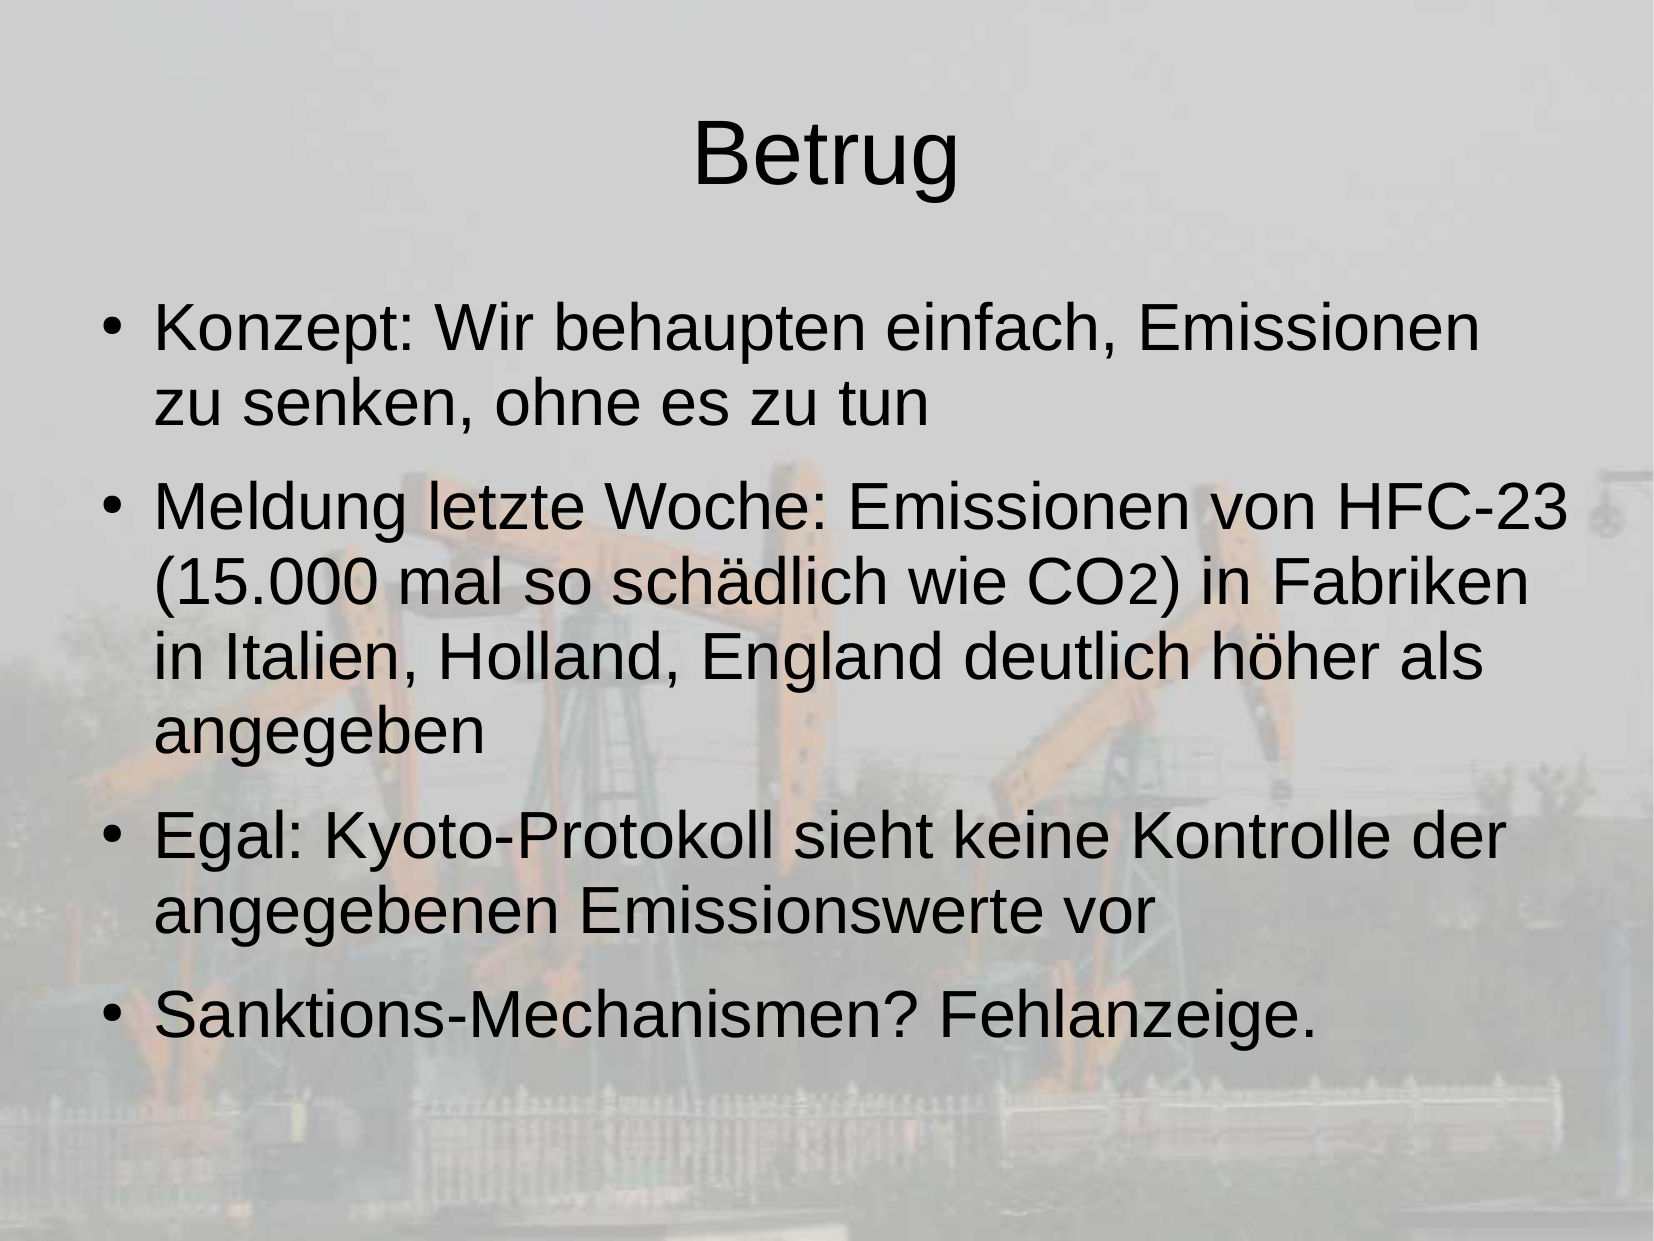

# Betrug
Konzept: Wir behaupten einfach, Emissionen zu senken, ohne es zu tun
Meldung letzte Woche: Emissionen von HFC-23 (15.000 mal so schädlich wie CO2) in Fabriken in Italien, Holland, England deutlich höher als angegeben
Egal: Kyoto-Protokoll sieht keine Kontrolle der angegebenen Emissionswerte vor
Sanktions-Mechanismen? Fehlanzeige.